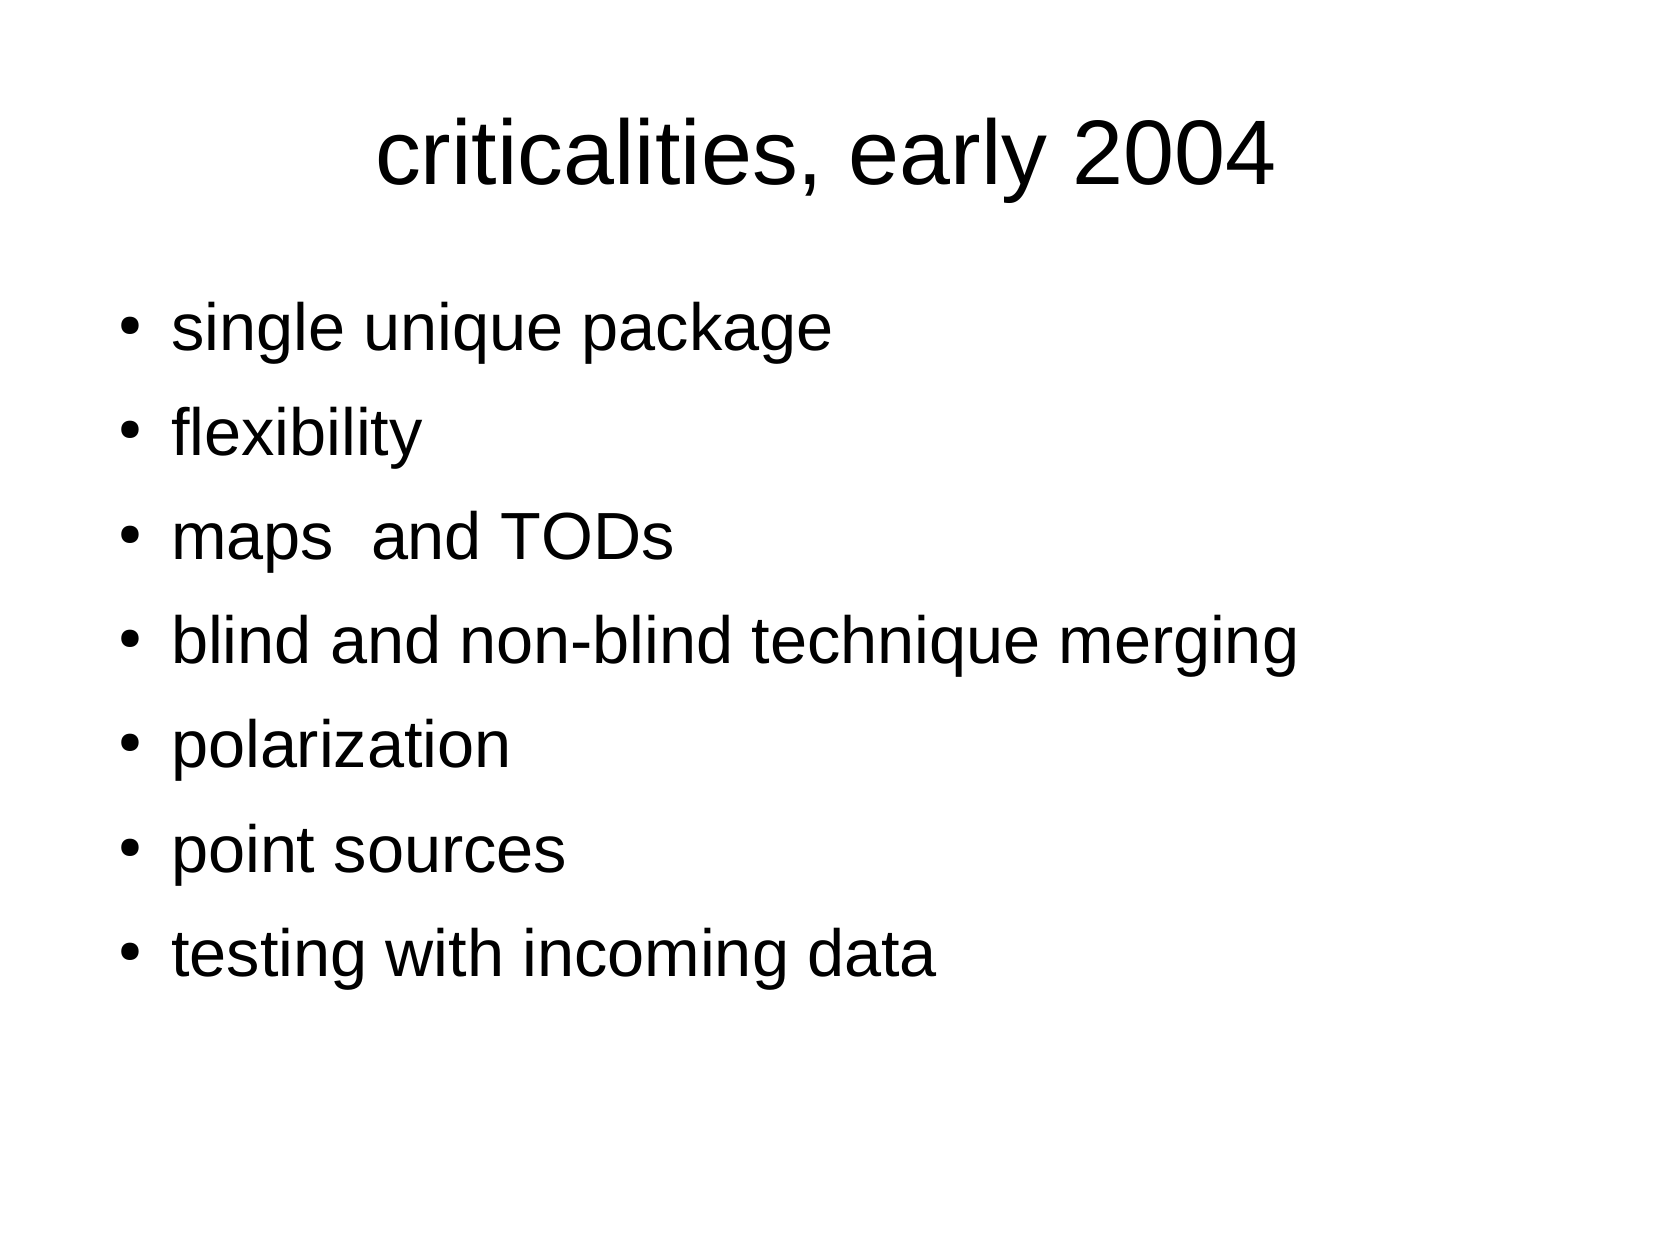

# criticalities, early 2004
single unique package
flexibility
maps and TODs
blind and non-blind technique merging
polarization
point sources
testing with incoming data